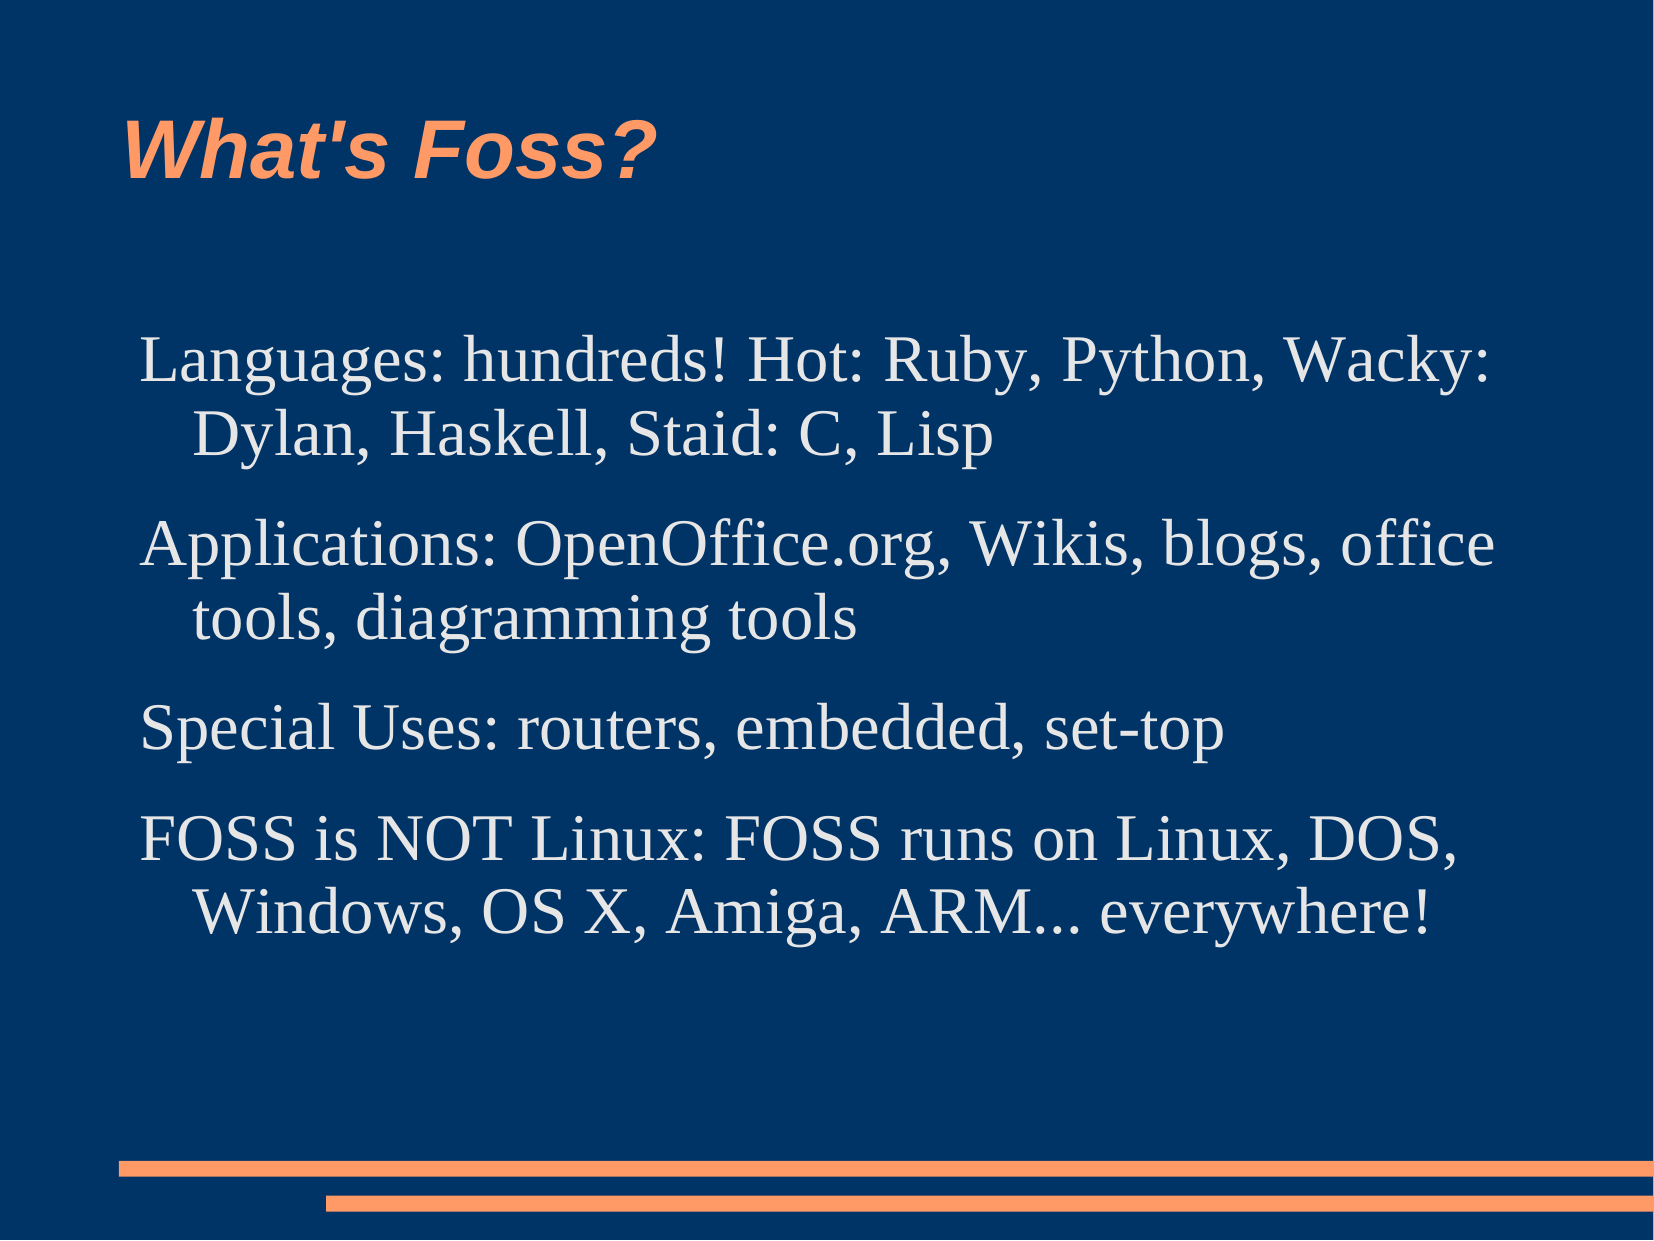

# What's Foss?
Languages: hundreds! Hot: Ruby, Python, Wacky: Dylan, Haskell, Staid: C, Lisp
Applications: OpenOffice.org, Wikis, blogs, office tools, diagramming tools
Special Uses: routers, embedded, set-top
FOSS is NOT Linux: FOSS runs on Linux, DOS, Windows, OS X, Amiga, ARM... everywhere!